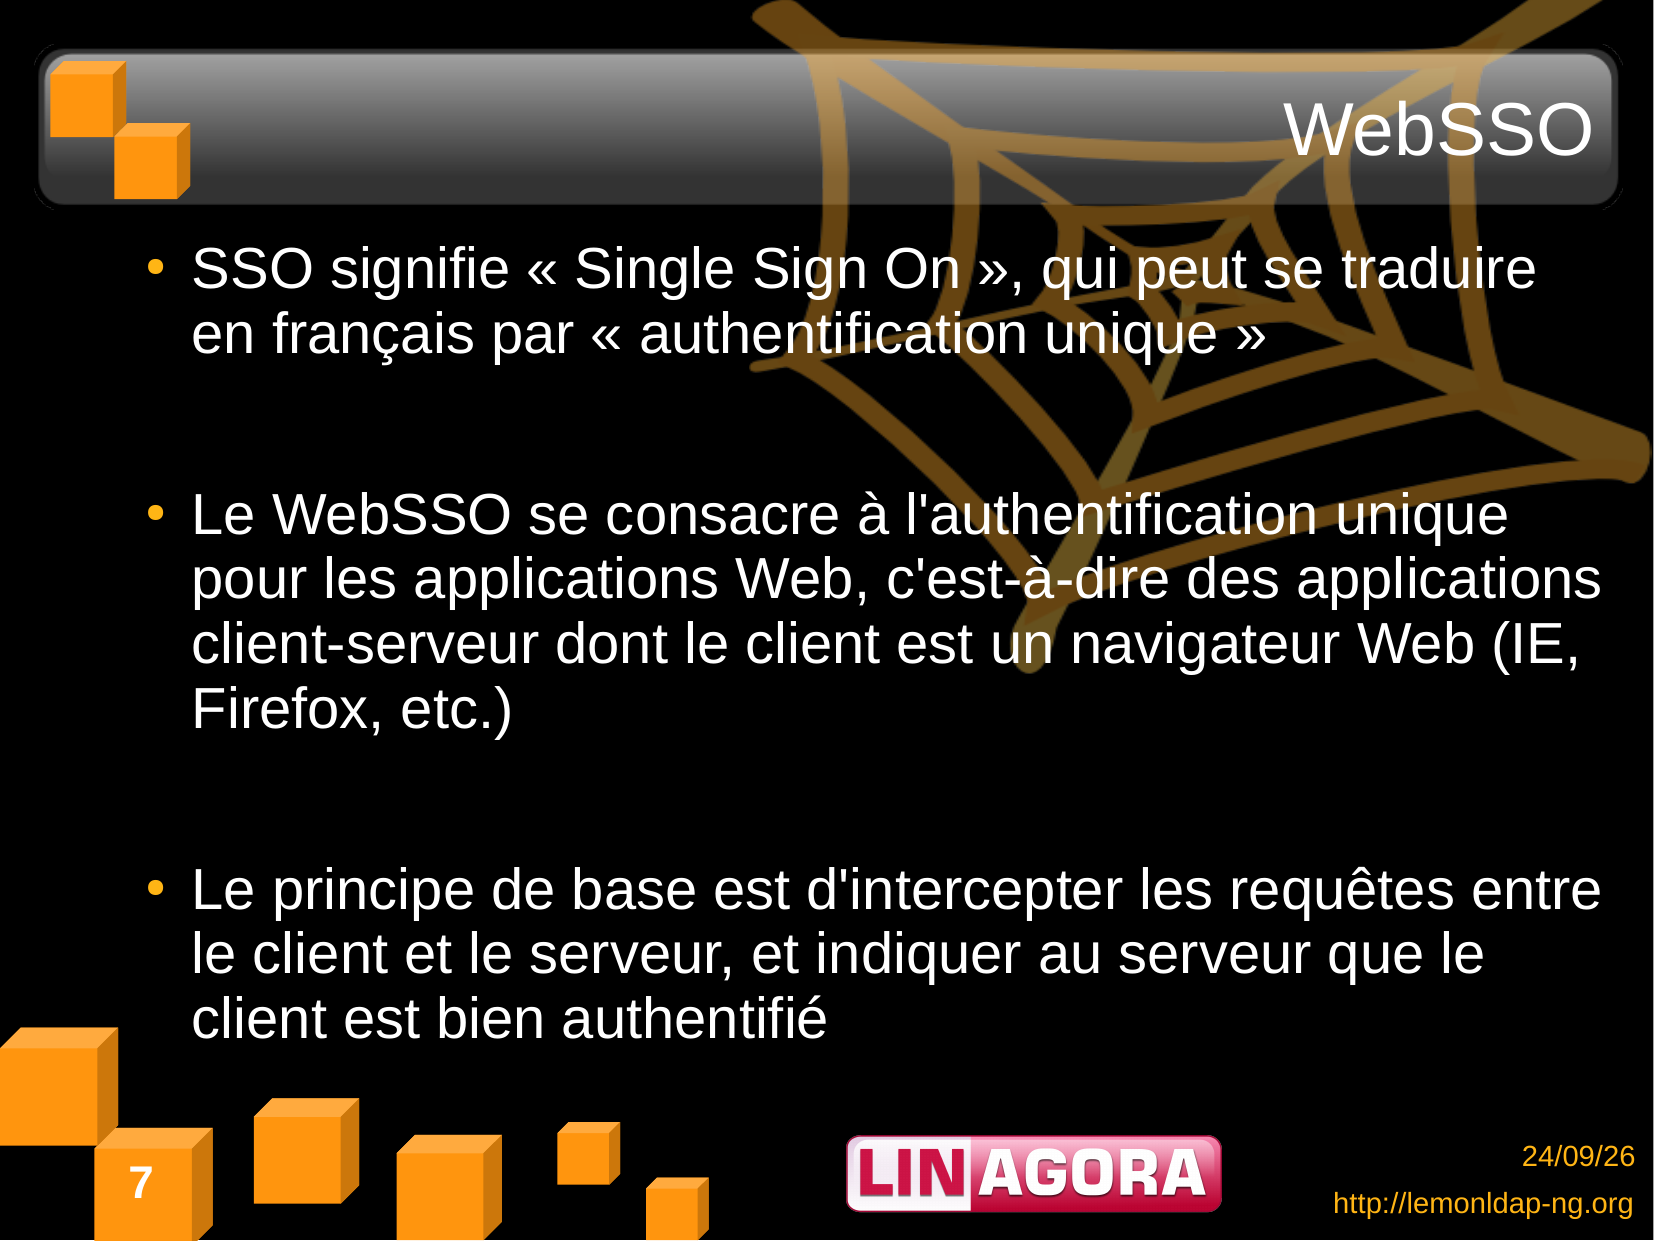

# WebSSO
SSO signifie « Single Sign On », qui peut se traduire en français par « authentification unique »
Le WebSSO se consacre à l'authentification unique pour les applications Web, c'est-à-dire des applications client-serveur dont le client est un navigateur Web (IE, Firefox, etc.)
Le principe de base est d'intercepter les requêtes entre le client et le serveur, et indiquer au serveur que le client est bien authentifié
7
http://lemonldap-ng.org